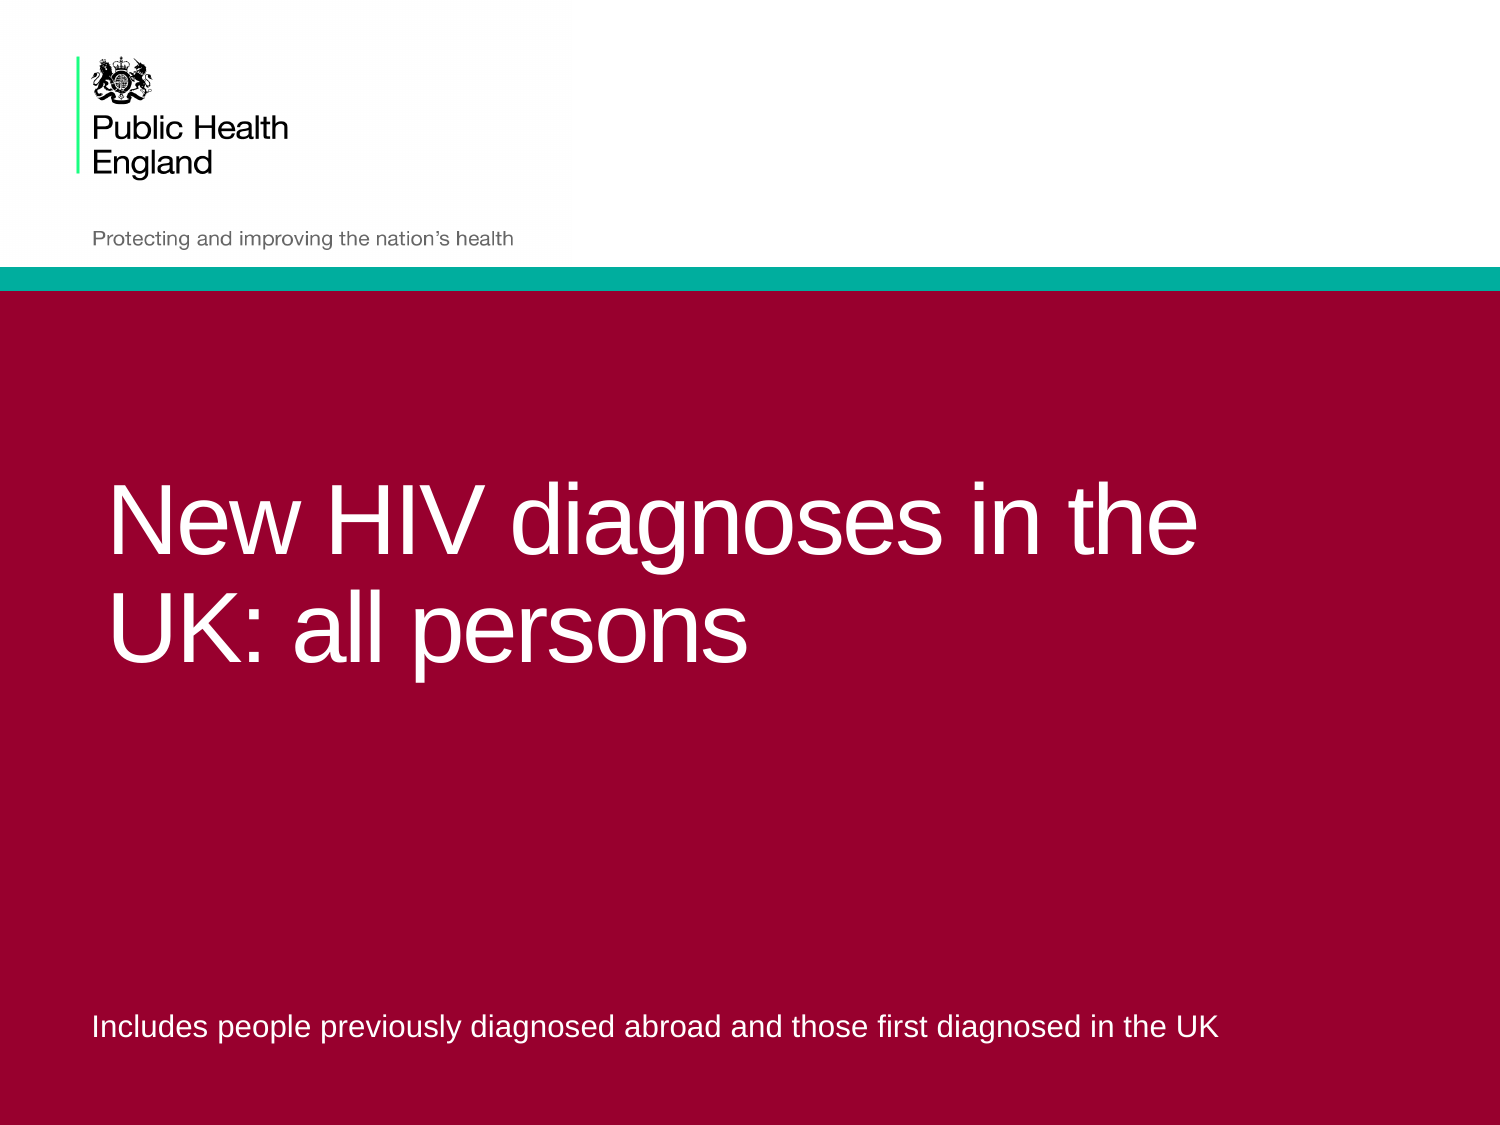

# New HIV diagnoses in the UK: all persons
Includes people previously diagnosed abroad and those first diagnosed in the UK